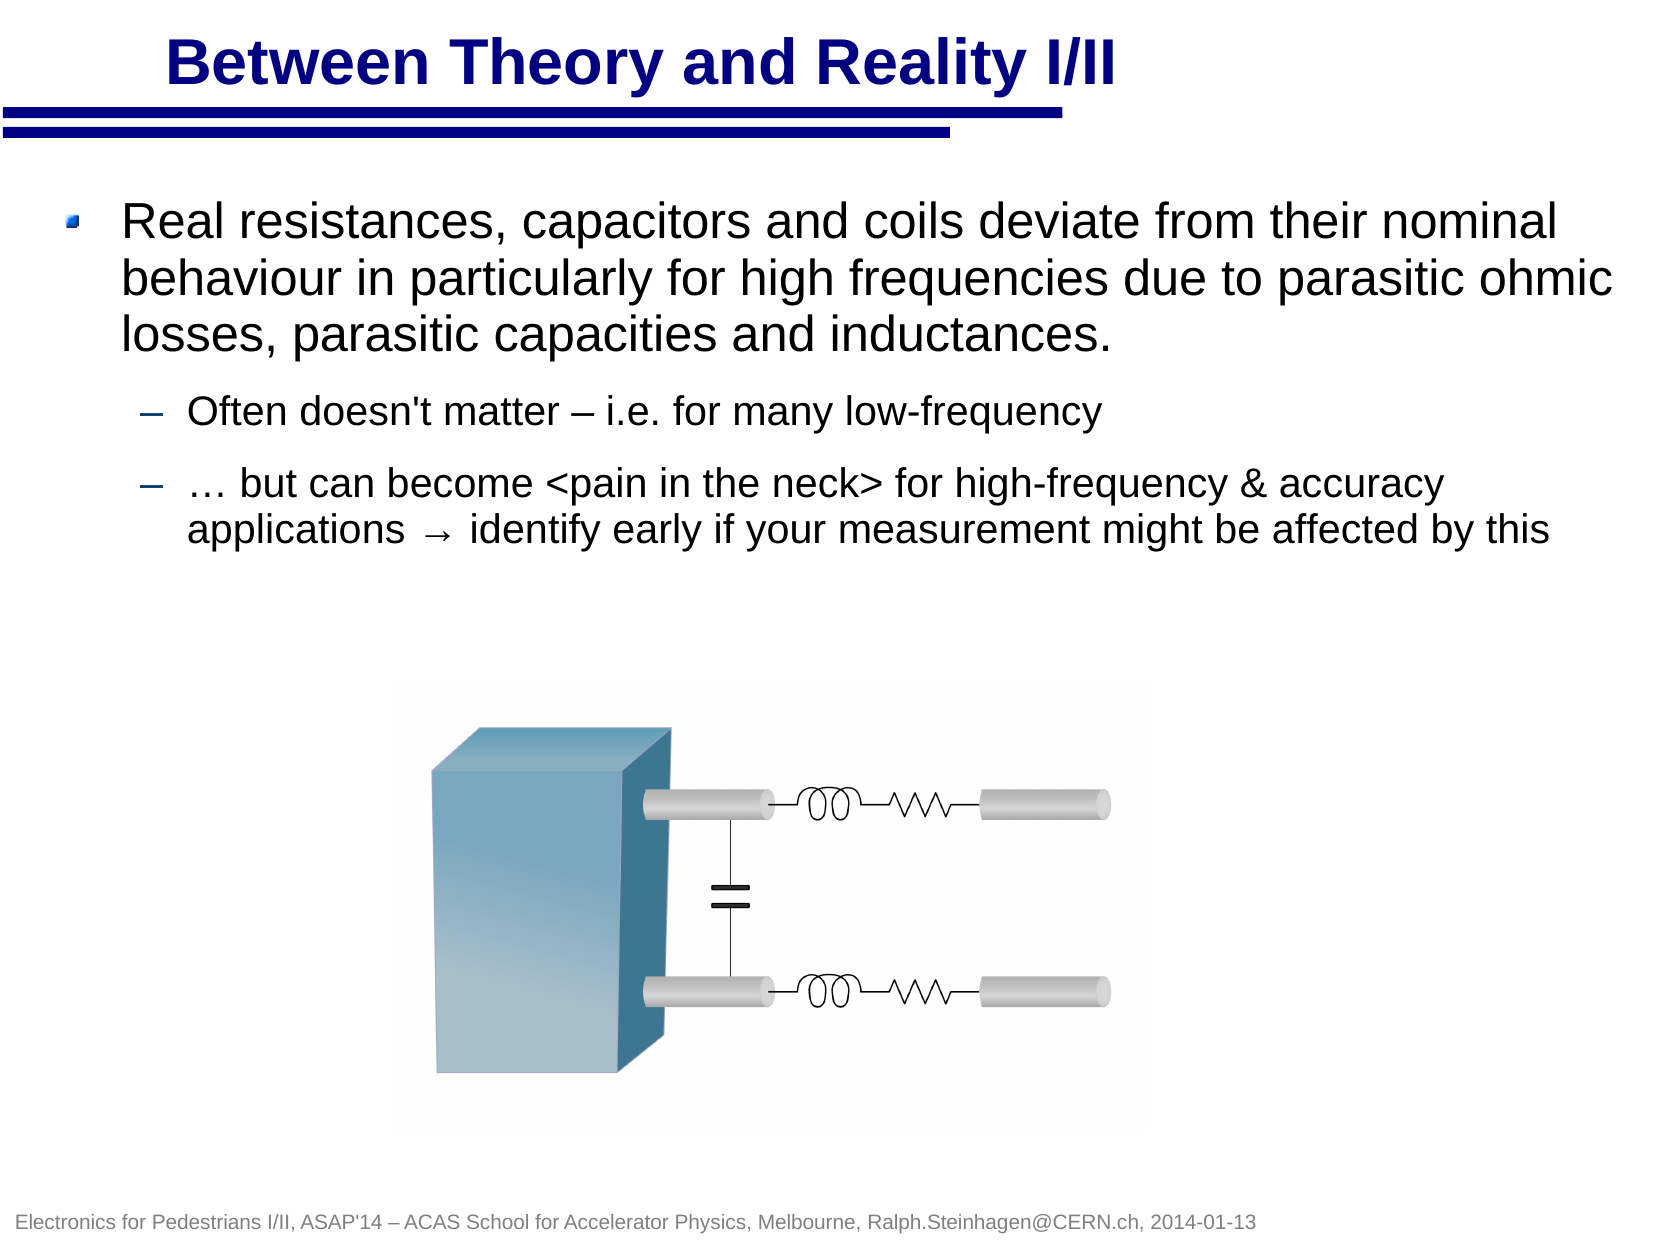

# Between Theory and Reality I/II
Real resistances, capacitors and coils deviate from their nominal behaviour in particularly for high frequencies due to parasitic ohmic losses, parasitic capacities and inductances.
Often doesn't matter – i.e. for many low-frequency
… but can become <pain in the neck> for high-frequency & accuracy applications → identify early if your measurement might be affected by this